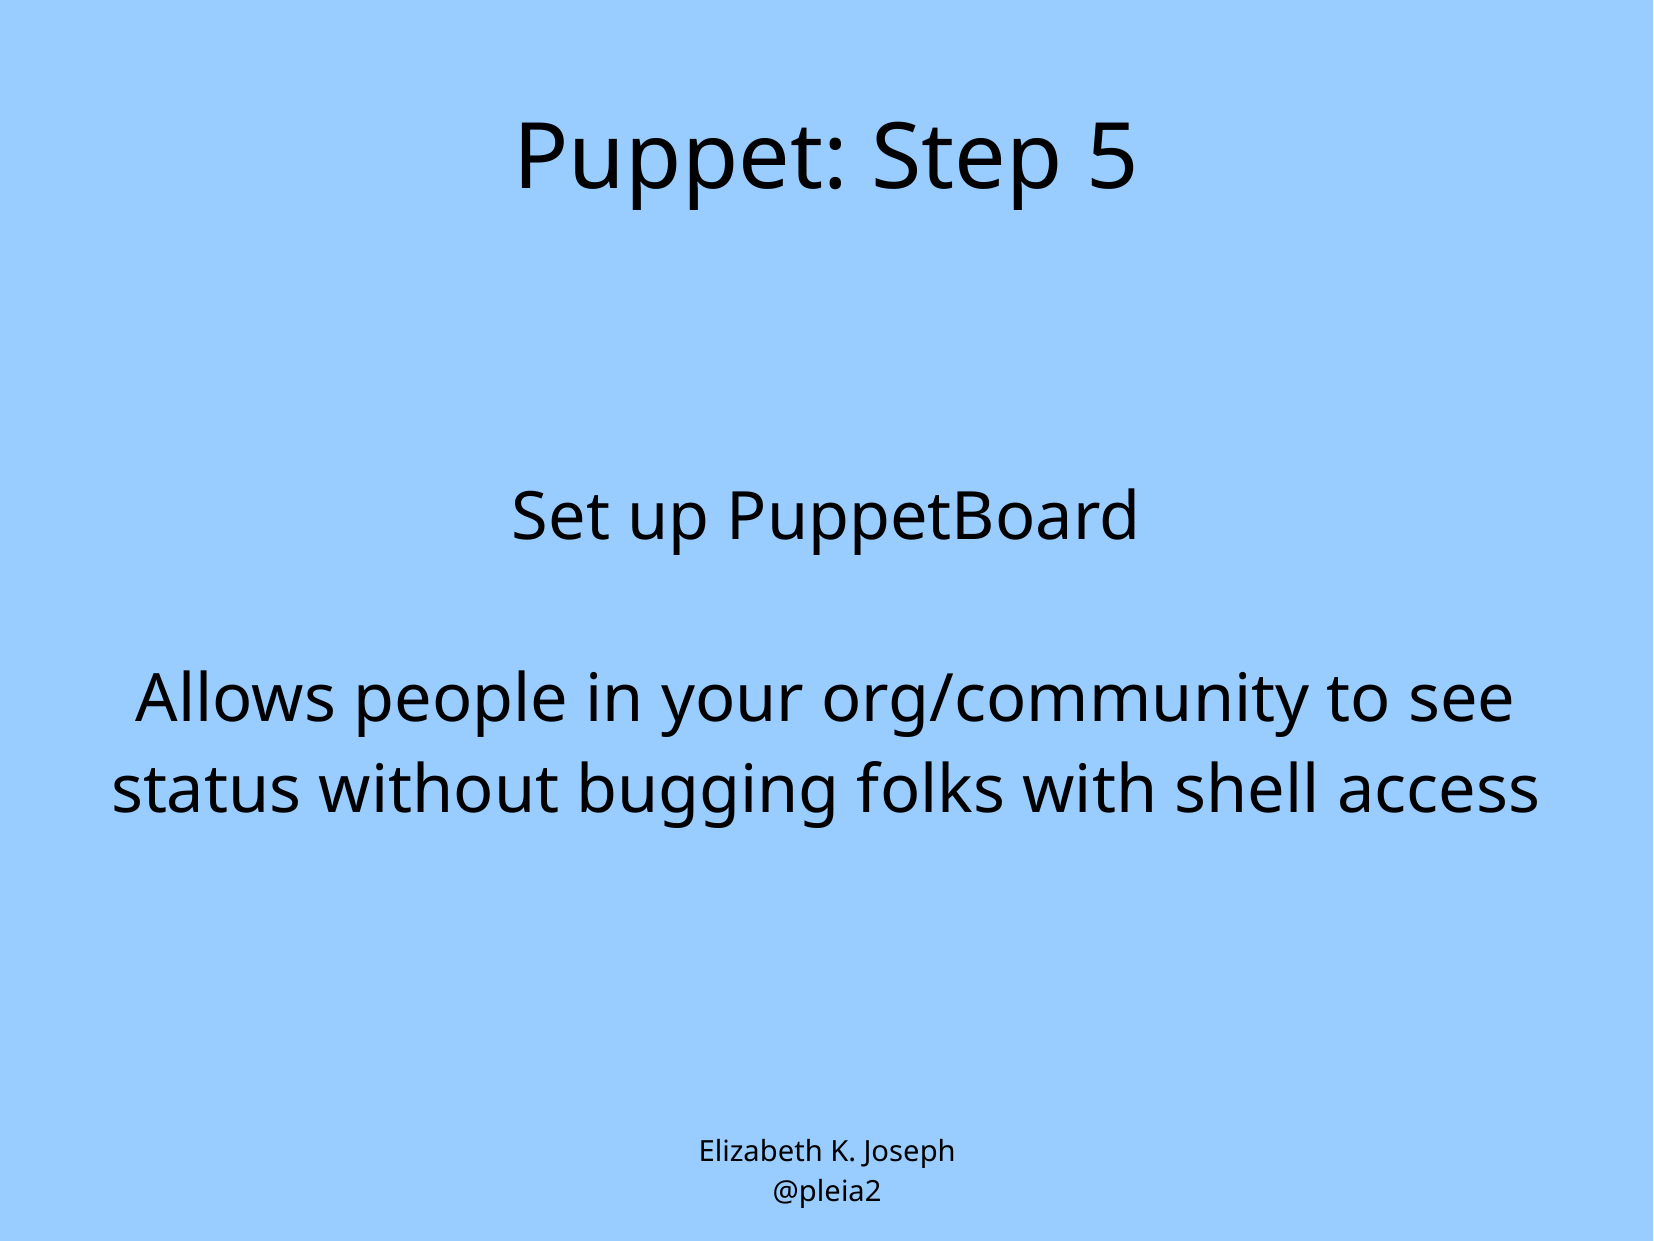

# Puppet: Step 5
Set up PuppetBoard
Allows people in your org/community to see status without bugging folks with shell access